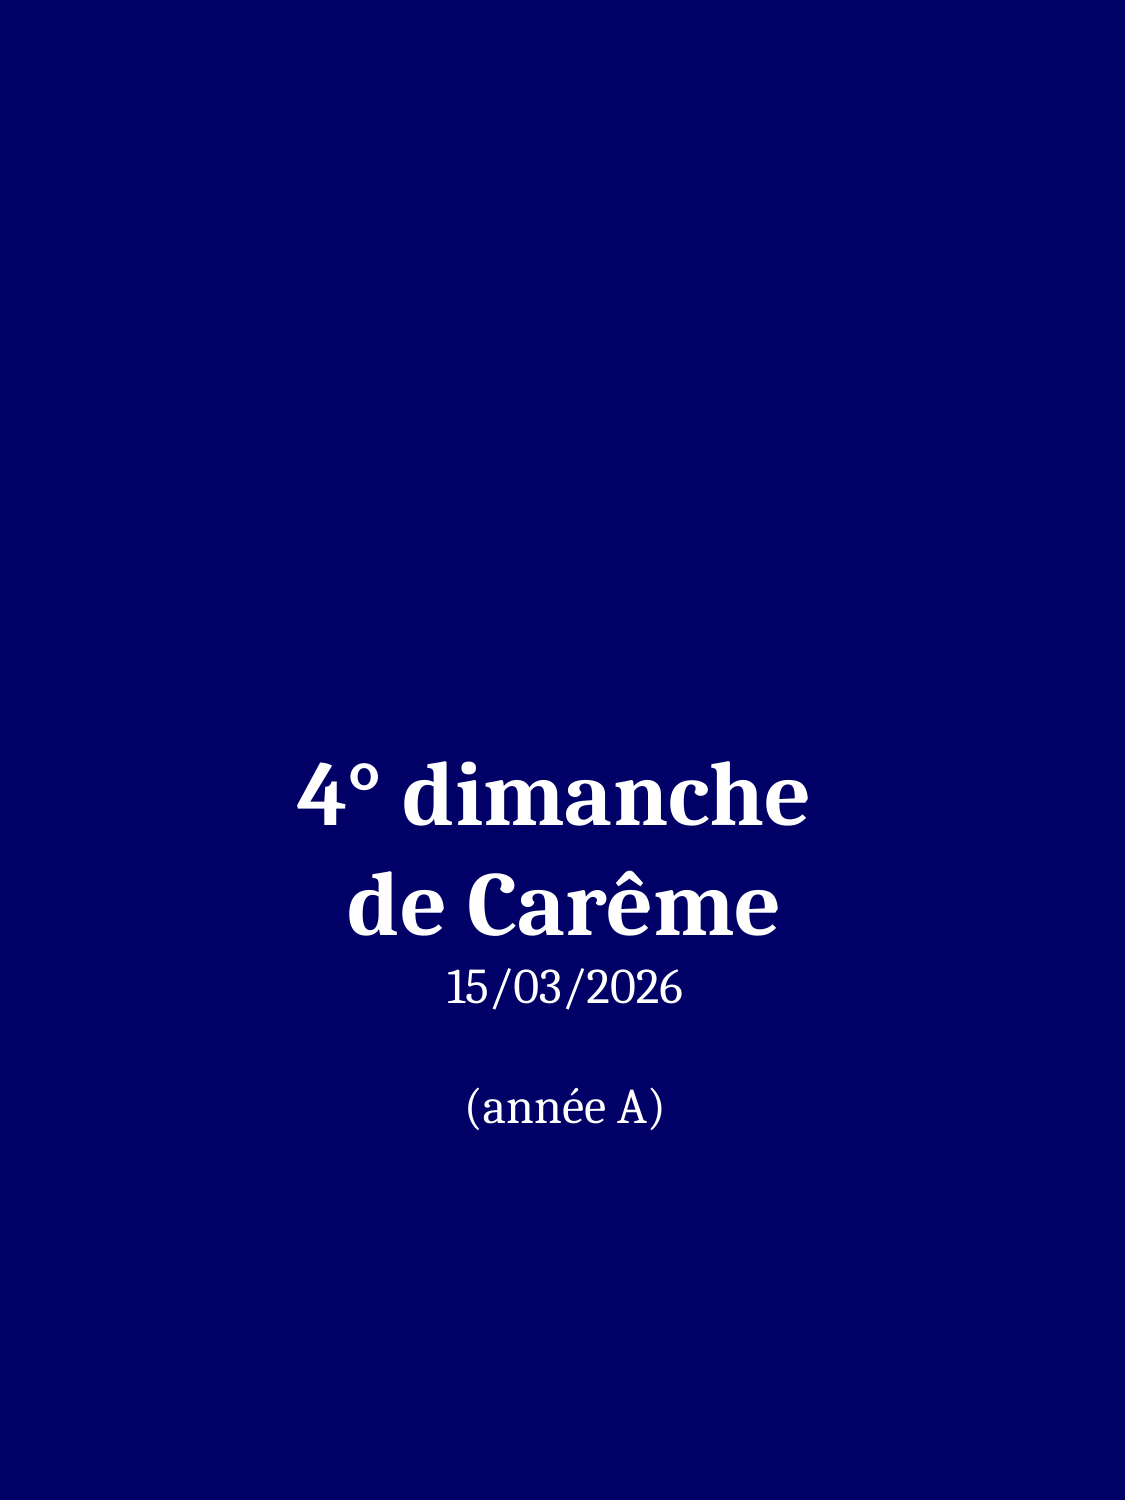

4° dimanche
de Carême
15/03/2026
(année A)